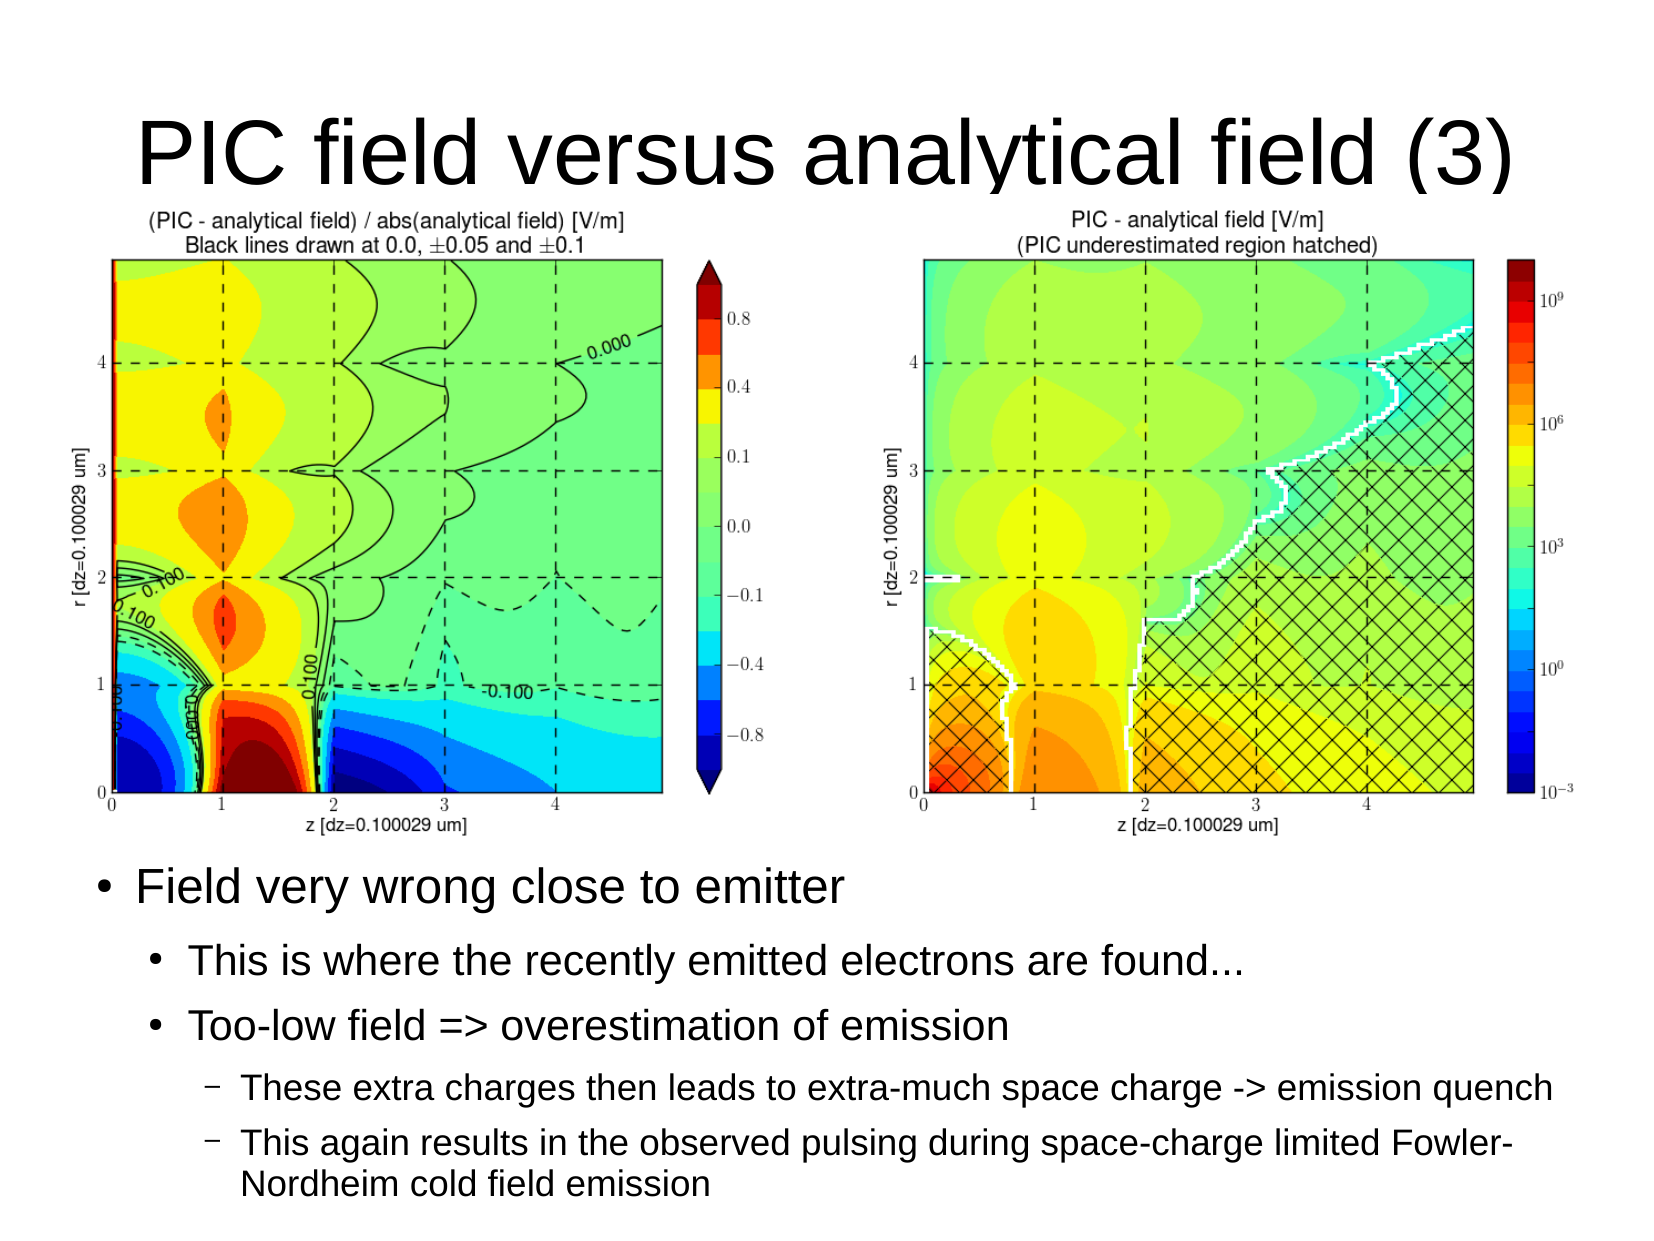

# PIC field versus analytical field (3)
Field very wrong close to emitter
This is where the recently emitted electrons are found...
Too-low field => overestimation of emission
These extra charges then leads to extra-much space charge -> emission quench
This again results in the observed pulsing during space-charge limited Fowler-Nordheim cold field emission